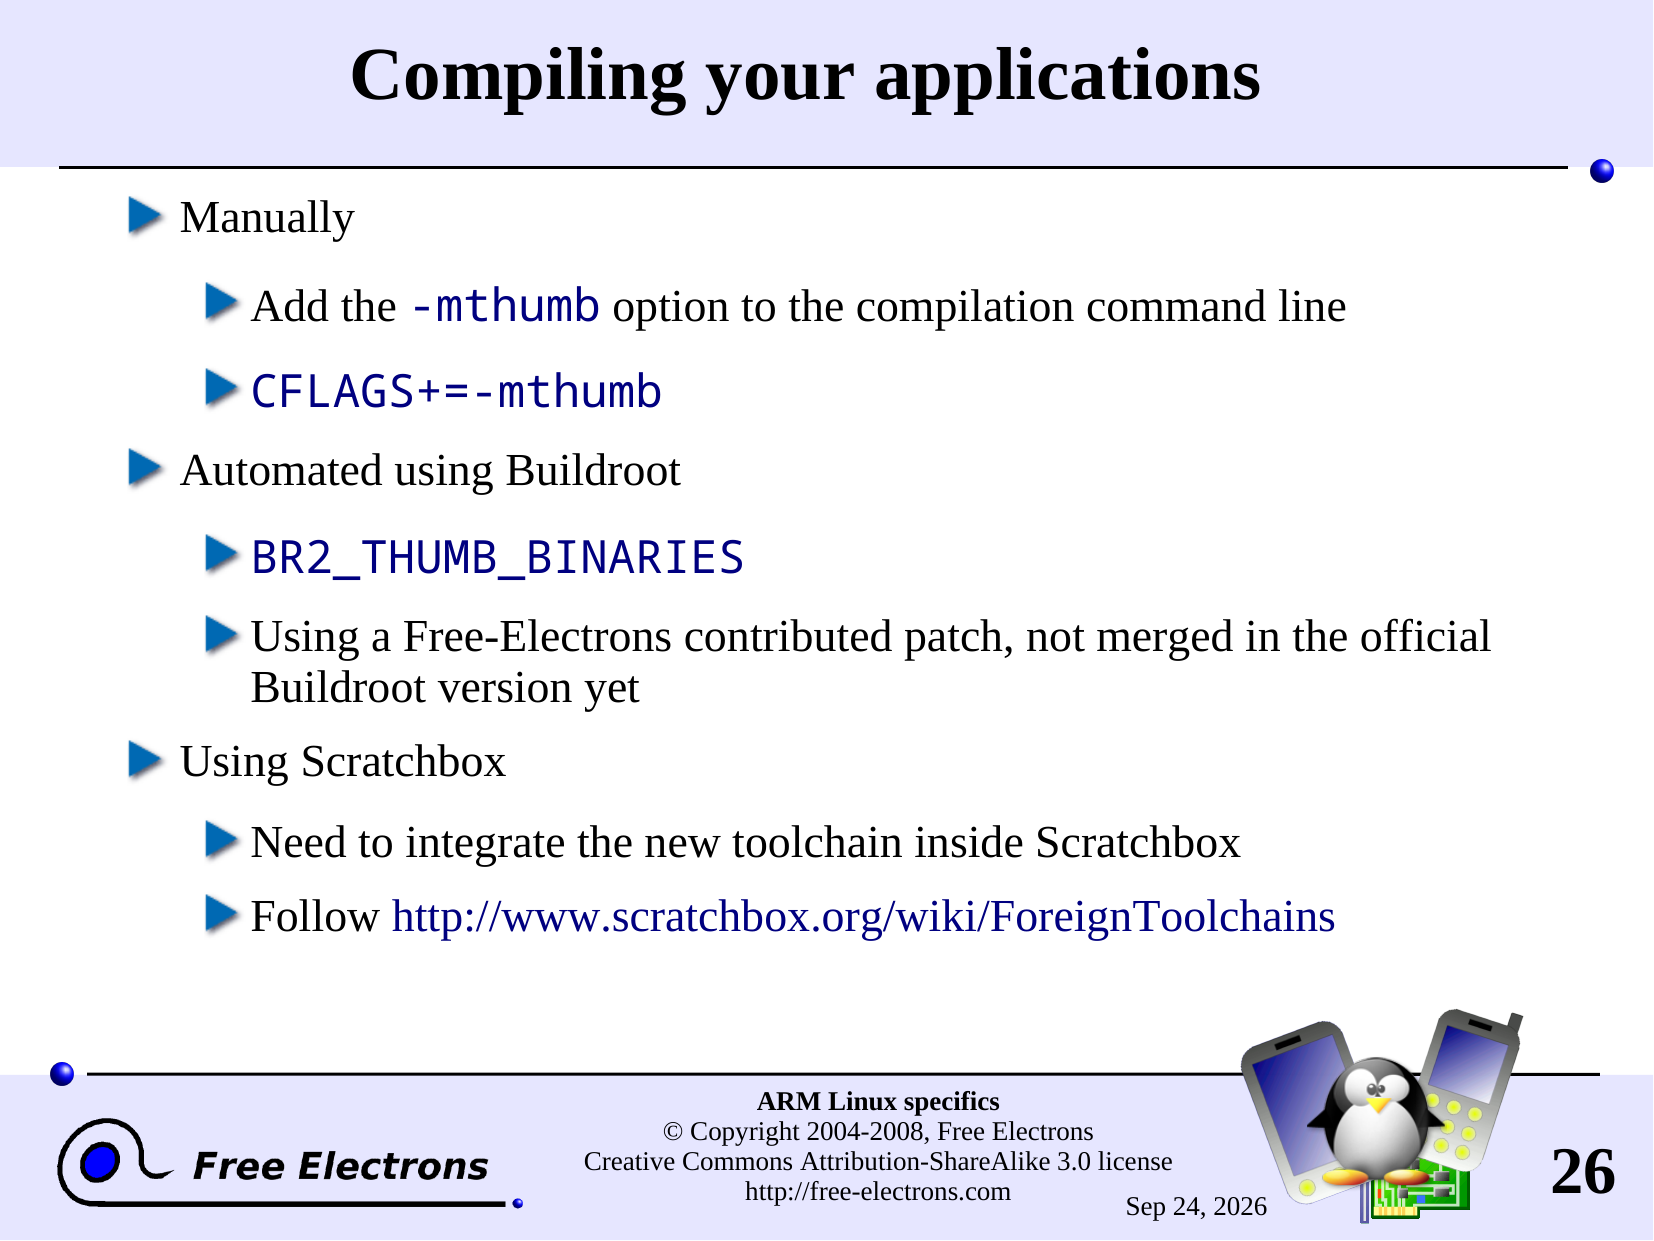

# Compiling your applications
Manually
Add the -mthumb option to the compilation command line
CFLAGS+=-mthumb
Automated using Buildroot
BR2_THUMB_BINARIES
Using a Free-Electrons contributed patch, not merged in the official Buildroot version yet
Using Scratchbox
Need to integrate the new toolchain inside Scratchbox
Follow http://www.scratchbox.org/wiki/ForeignToolchains